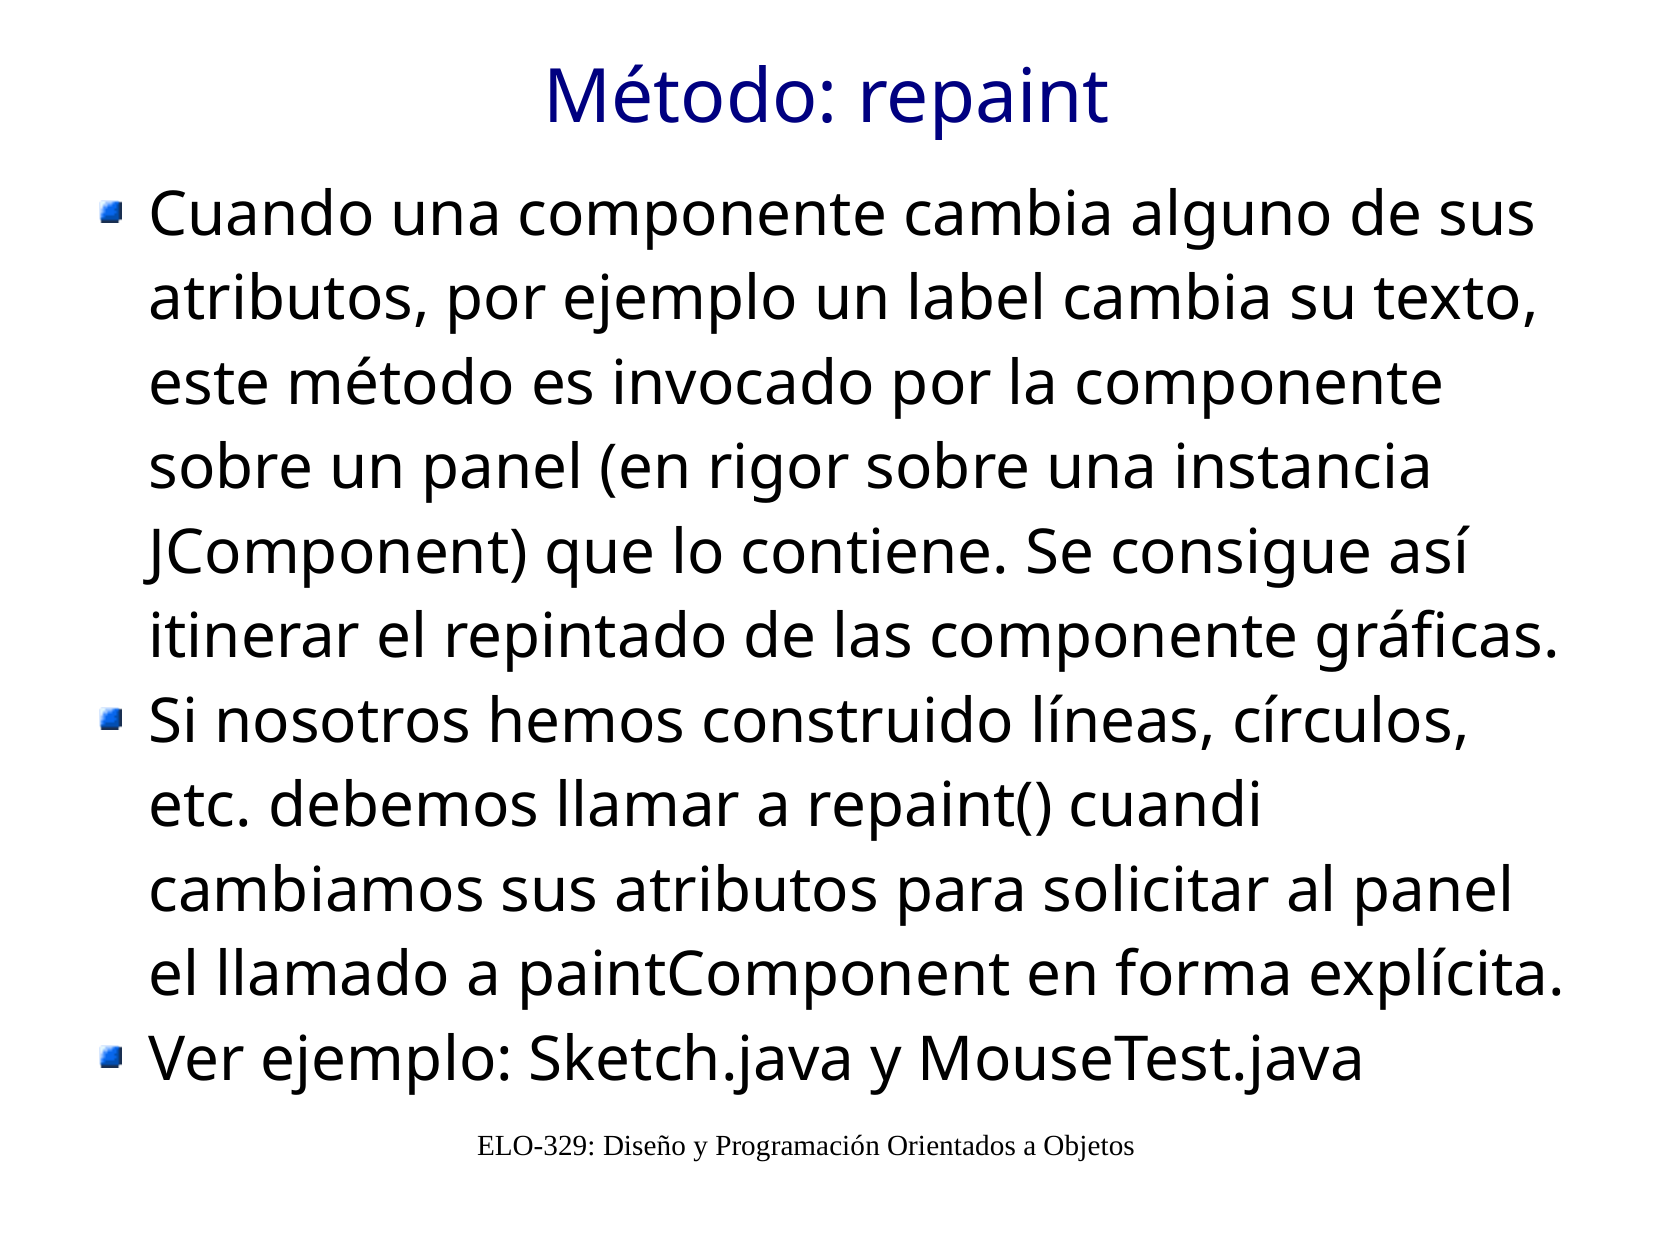

# Método: repaint
Cuando una componente cambia alguno de sus atributos, por ejemplo un label cambia su texto, este método es invocado por la componente sobre un panel (en rigor sobre una instancia JComponent) que lo contiene. Se consigue así itinerar el repintado de las componente gráficas.
Si nosotros hemos construido líneas, círculos, etc. debemos llamar a repaint() cuandi cambiamos sus atributos para solicitar al panel el llamado a paintComponent en forma explícita.
Ver ejemplo: Sketch.java y MouseTest.java